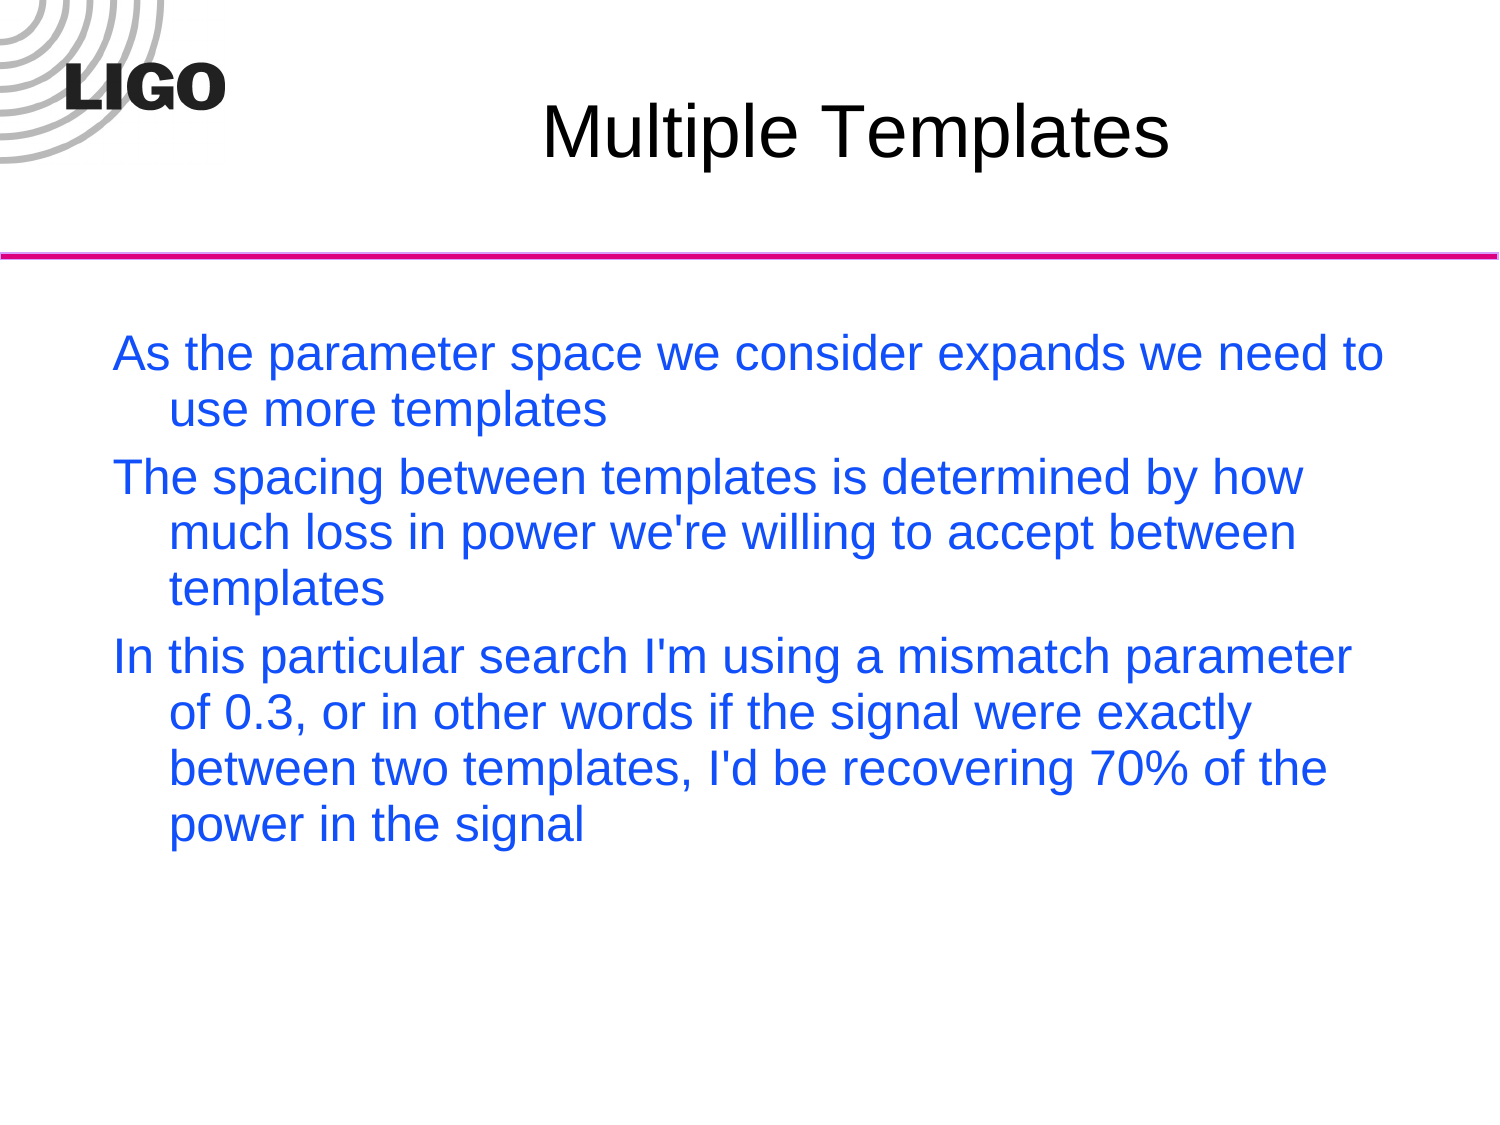

# Multiple Templates
As the parameter space we consider expands we need to use more templates
The spacing between templates is determined by how much loss in power we're willing to accept between templates
In this particular search I'm using a mismatch parameter of 0.3, or in other words if the signal were exactly between two templates, I'd be recovering 70% of the power in the signal